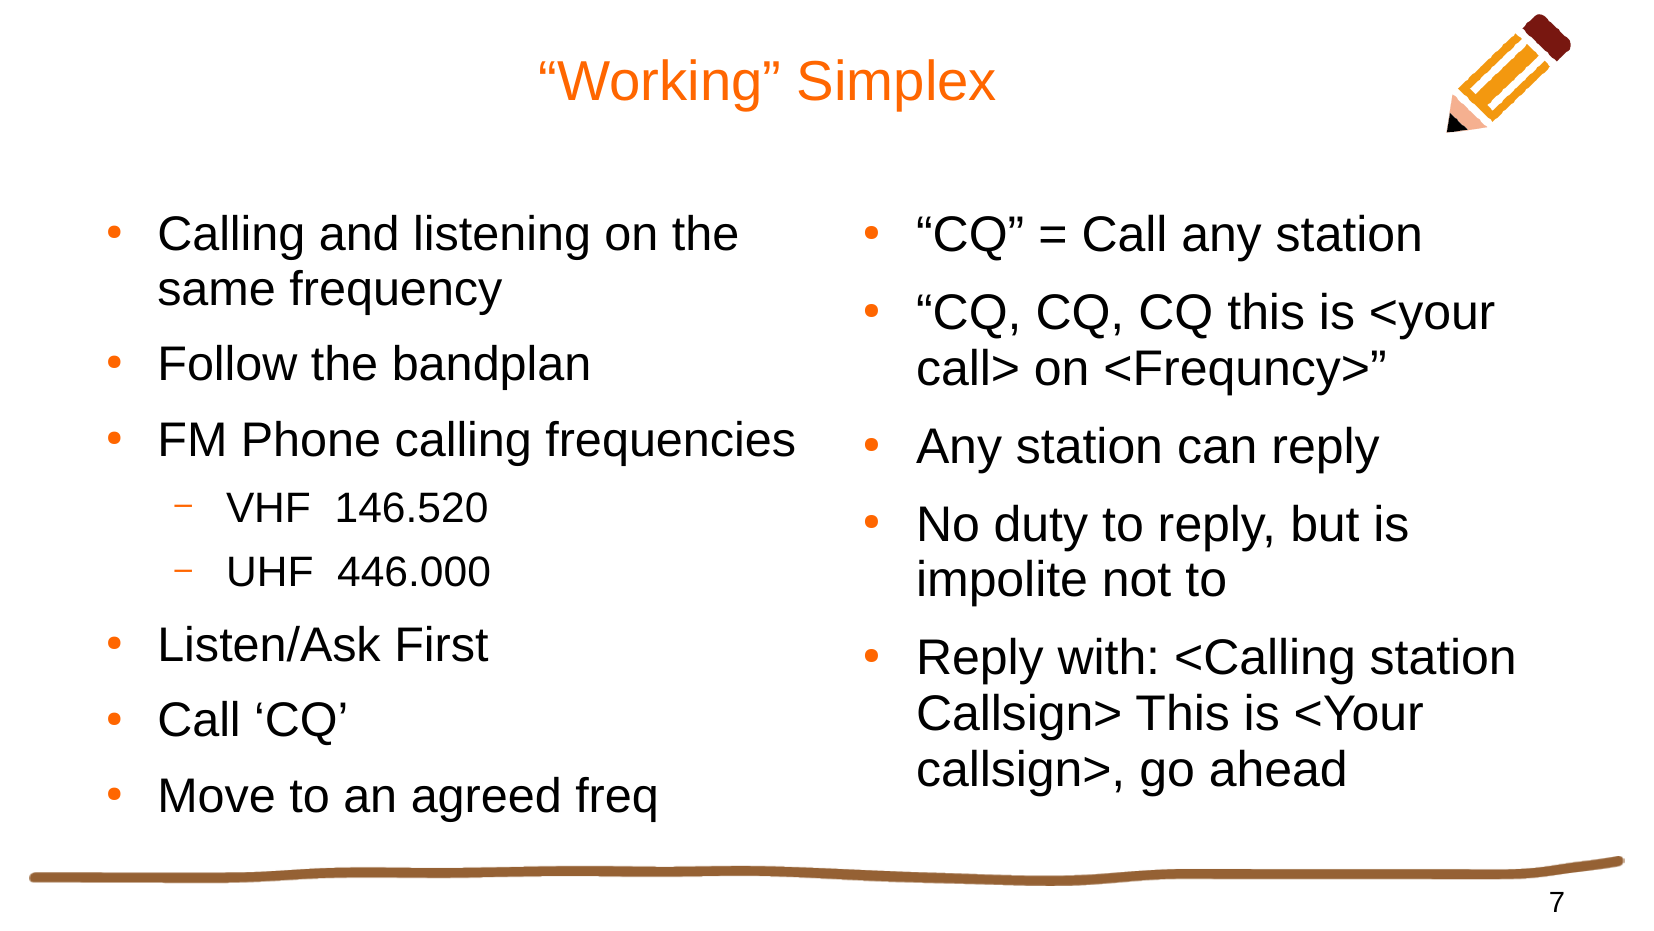

# “Working” Simplex
Calling and listening on the same frequency
Follow the bandplan
FM Phone calling frequencies
VHF 146.520
UHF 446.000
Listen/Ask First
Call ‘CQ’
Move to an agreed freq
“CQ” = Call any station
“CQ, CQ, CQ this is <your call> on <Frequncy>”
Any station can reply
No duty to reply, but is impolite not to
Reply with: <Calling station Callsign> This is <Your callsign>, go ahead
7